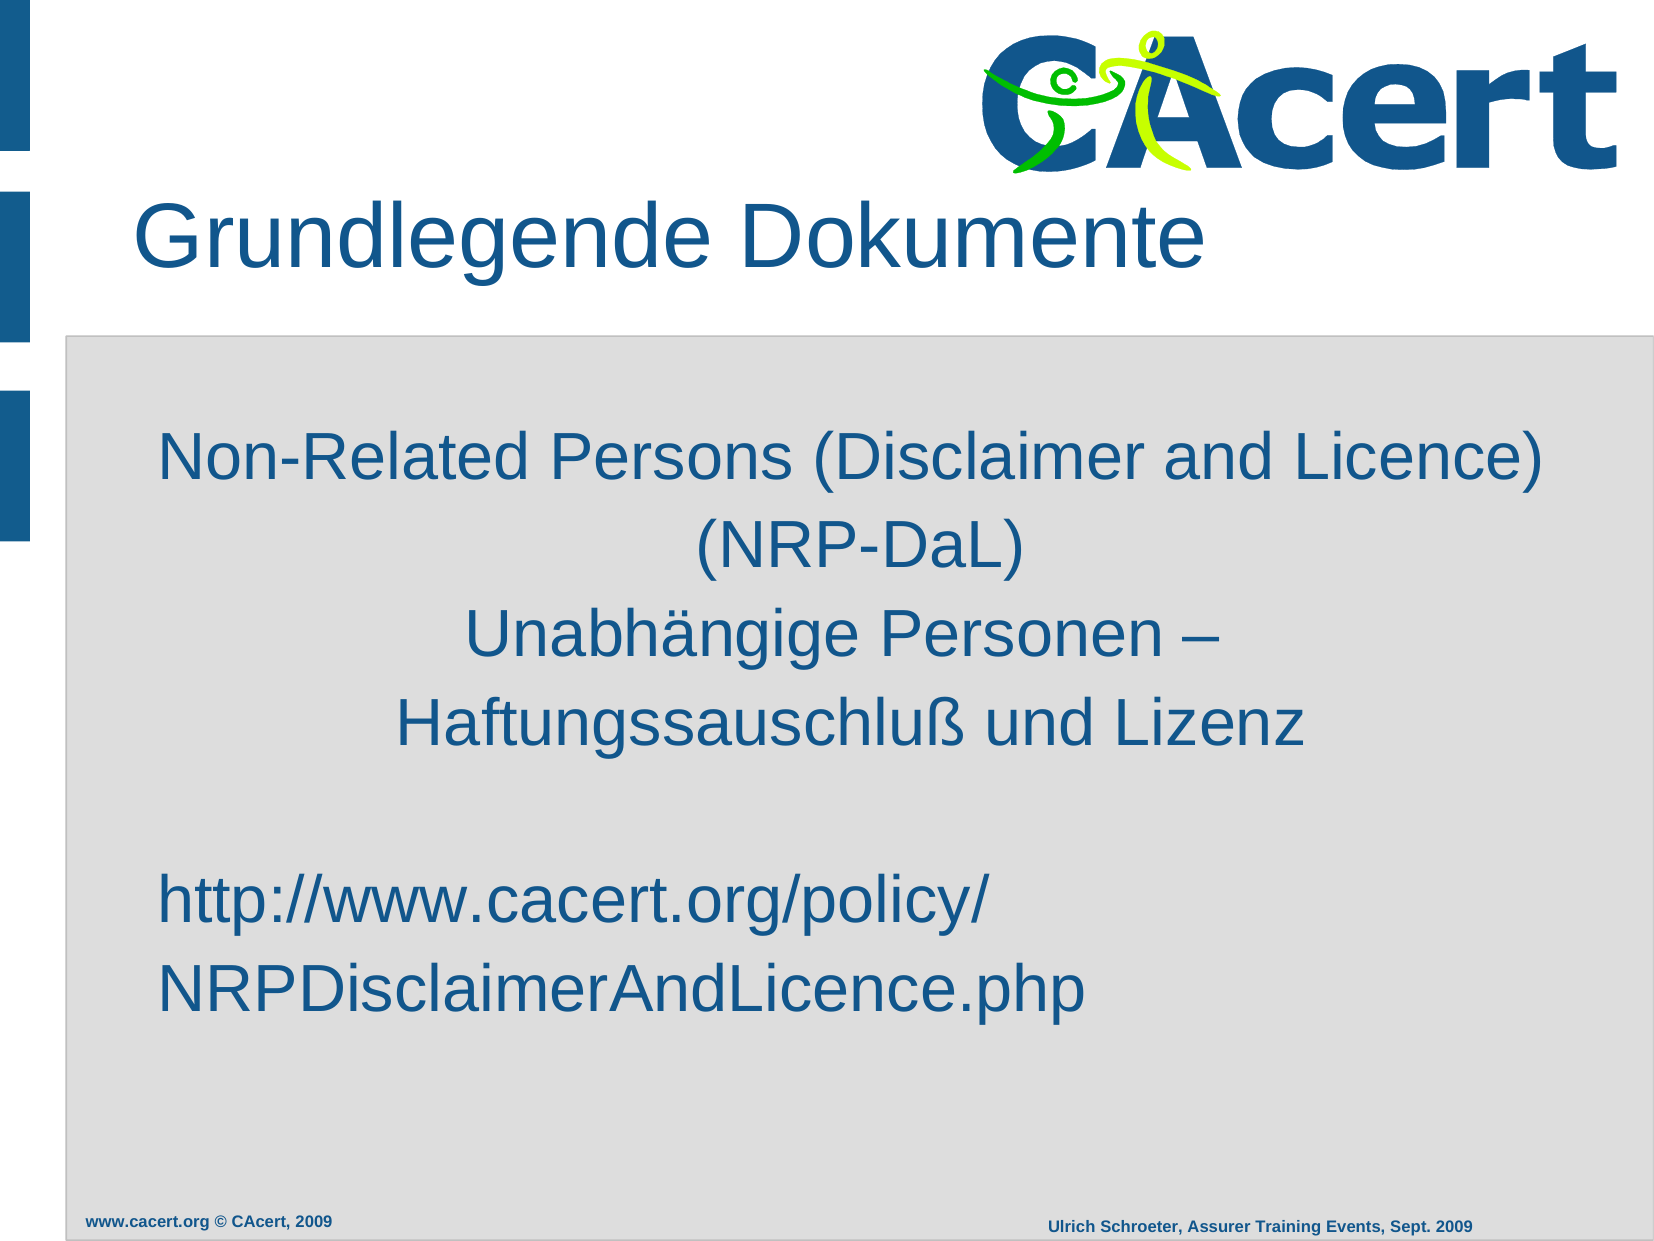

Grundlegende Dokumente
Non-Related Persons (Disclaimer and Licence)
 (NRP-DaL)
Unabhängige Personen –
Haftungssauschluß und Lizenz
http://www.cacert.org/policy/
NRPDisclaimerAndLicence.php